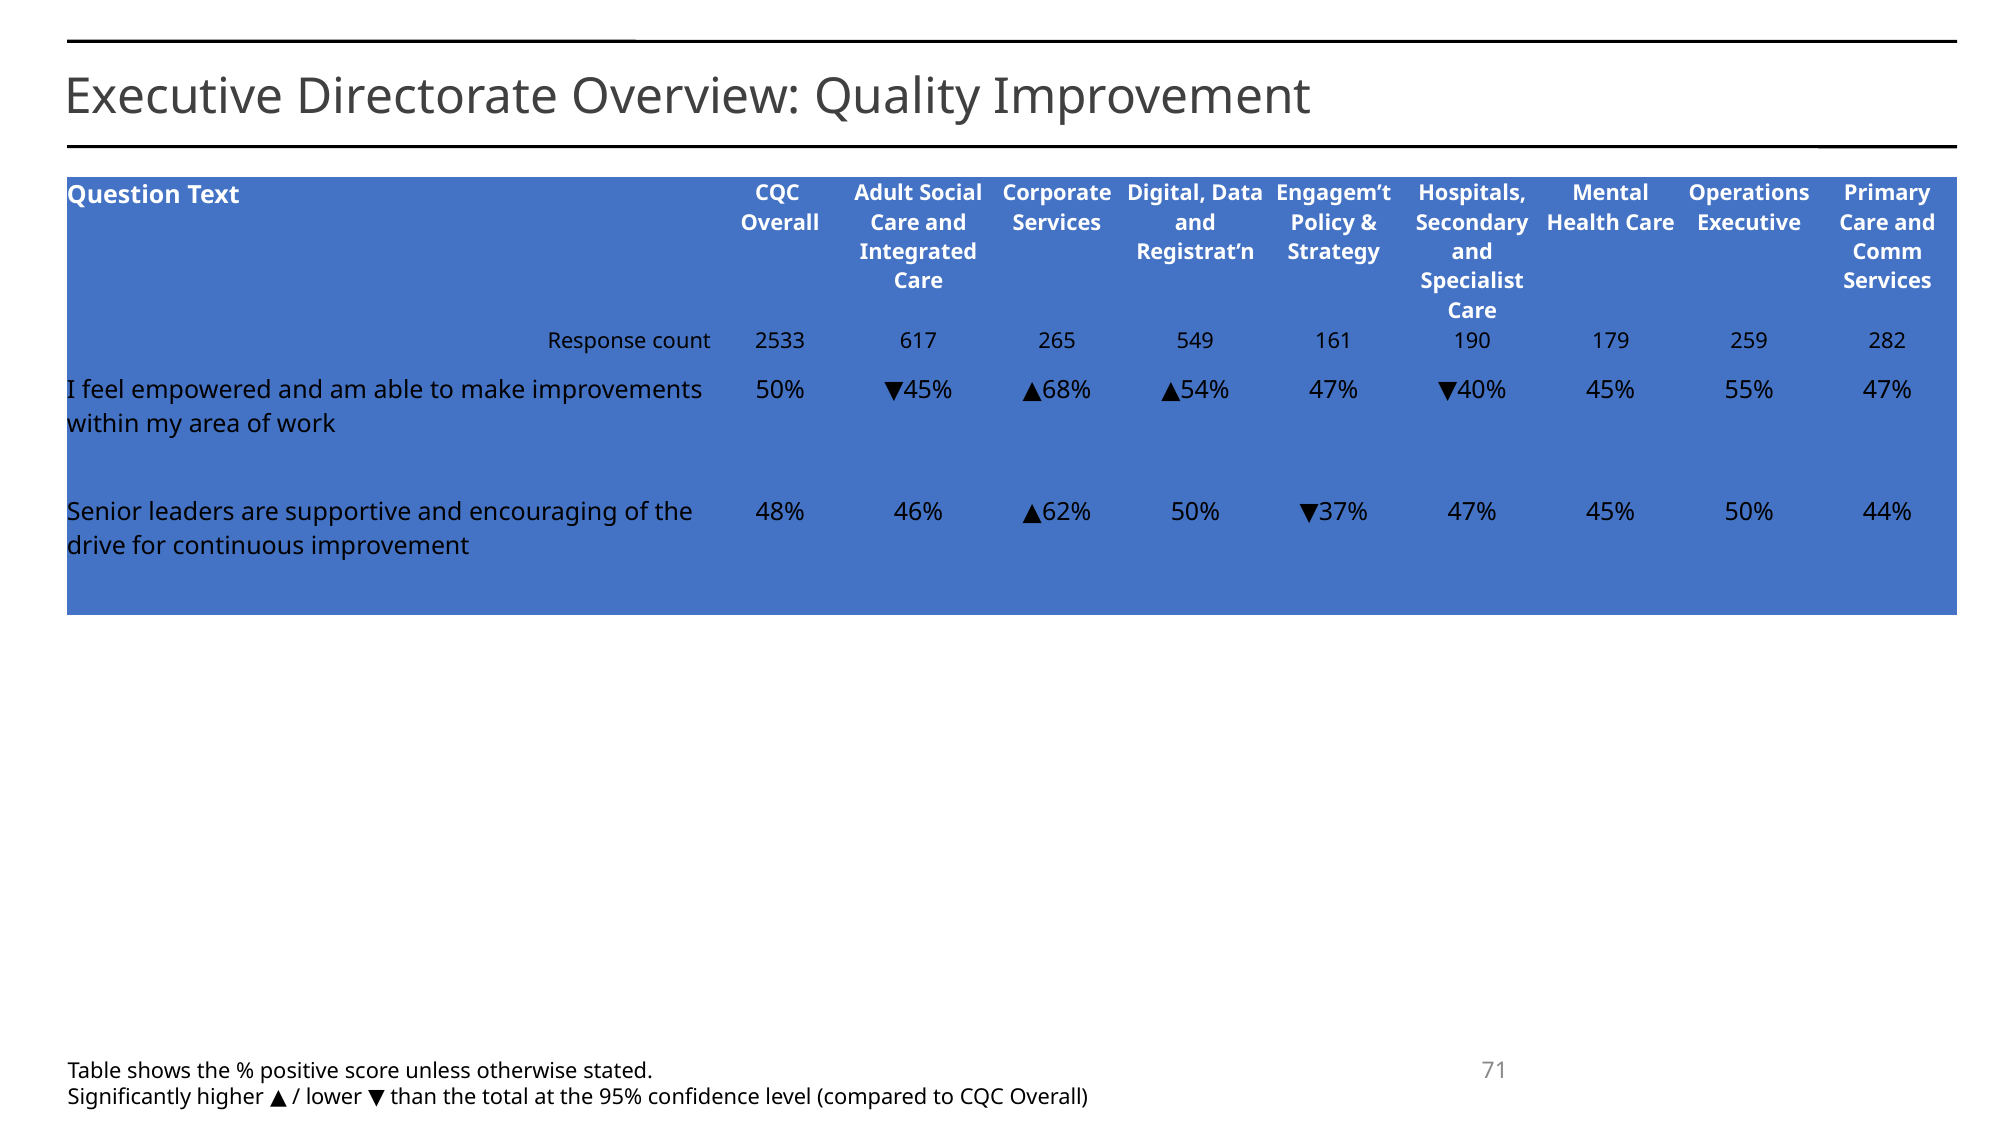

# Executive Directorate Overview: Quality Improvement
| Question Text | CQC Overall | Adult Social Care and Integrated Care | Corporate Services | Digital, Data and Registrat’n | Engagem’t Policy & Strategy | Hospitals, Secondary and Specialist Care | Mental Health Care | Operations Executive | Primary Care and Comm Services |
| --- | --- | --- | --- | --- | --- | --- | --- | --- | --- |
| Response count | 2533 | 617 | 265 | 549 | 161 | 190 | 179 | 259 | 282 |
| I feel empowered and am able to make improvements within my area of work | 50% | ▼45% | ▲68% | ▲54% | 47% | ▼40% | 45% | 55% | 47% |
| Senior leaders are supportive and encouraging of the drive for continuous improvement | 48% | 46% | ▲62% | 50% | ▼37% | 47% | 45% | 50% | 44% |
Table shows the % positive score unless otherwise stated.
Significantly higher ▲ / lower ▼ than the total at the 95% confidence level (compared to CQC Overall)